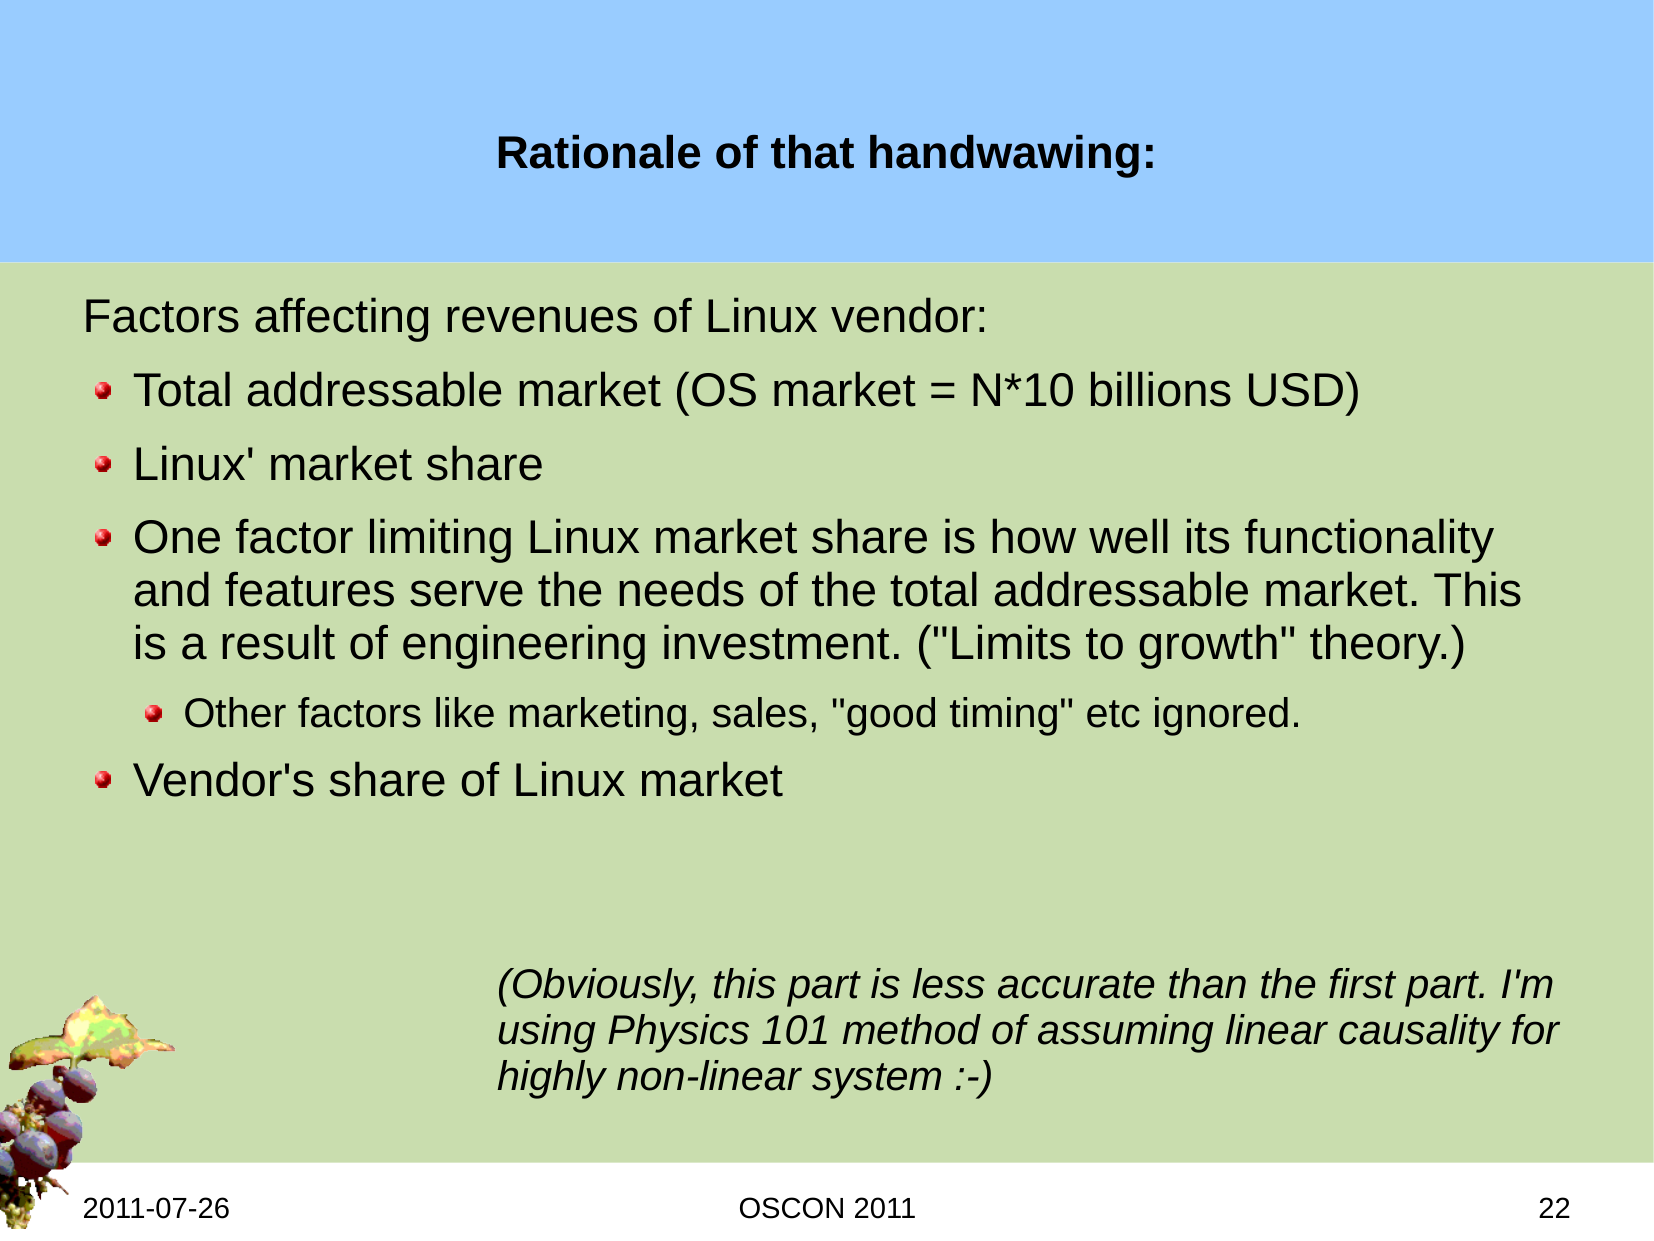

# Rationale of that handwawing:
Factors affecting revenues of Linux vendor:
Total addressable market (OS market = N*10 billions USD)
Linux' market share
One factor limiting Linux market share is how well its functionality and features serve the needs of the total addressable market. This is a result of engineering investment. ("Limits to growth" theory.)
Other factors like marketing, sales, "good timing" etc ignored.
Vendor's share of Linux market
(Obviously, this part is less accurate than the first part. I'm using Physics 101 method of assuming linear causality for highly non-linear system :-)
2011-07-26
OSCON 2011
22